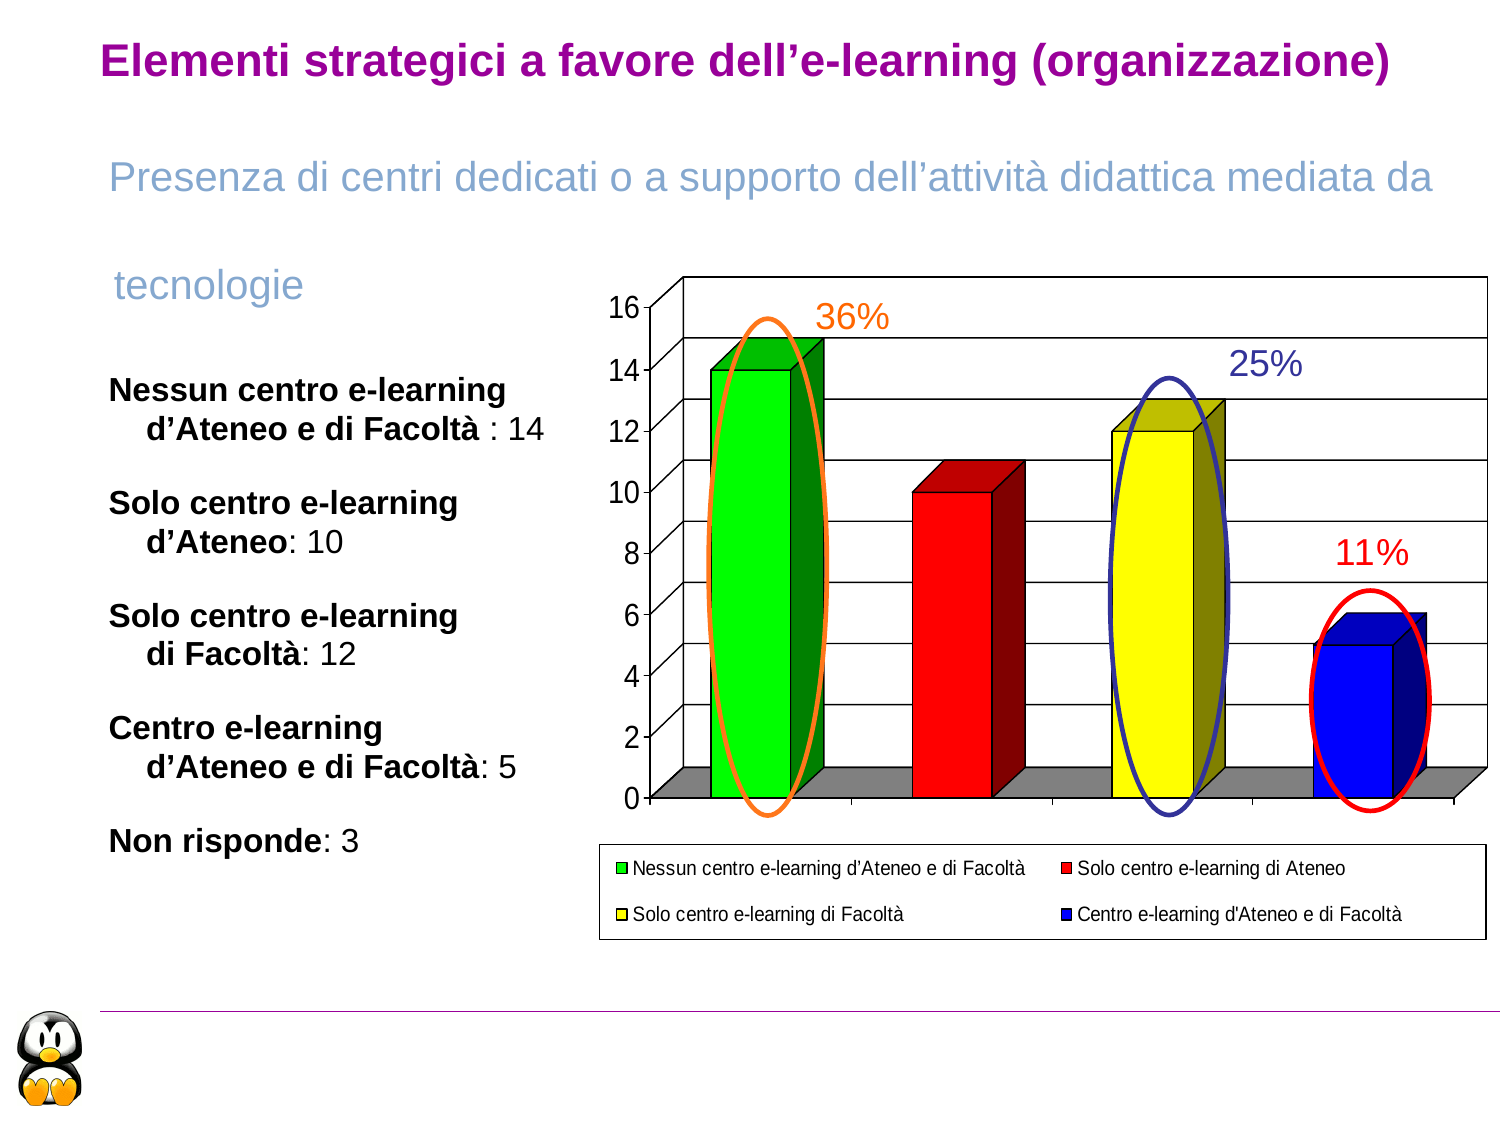

# Elementi strategici a favore dell’e-learning (organizzazione)
		Presenza di centri dedicati o a supporto dell’attività didattica mediata da
 tecnologie
Nessun centro e-learning
d’Ateneo e di Facoltà : 14
Solo centro e-learning
d’Ateneo: 10
Solo centro e-learning
di Facoltà: 12
Centro e-learning
d’Ateneo e di Facoltà: 5
Non risponde: 3
36%
25%
11%